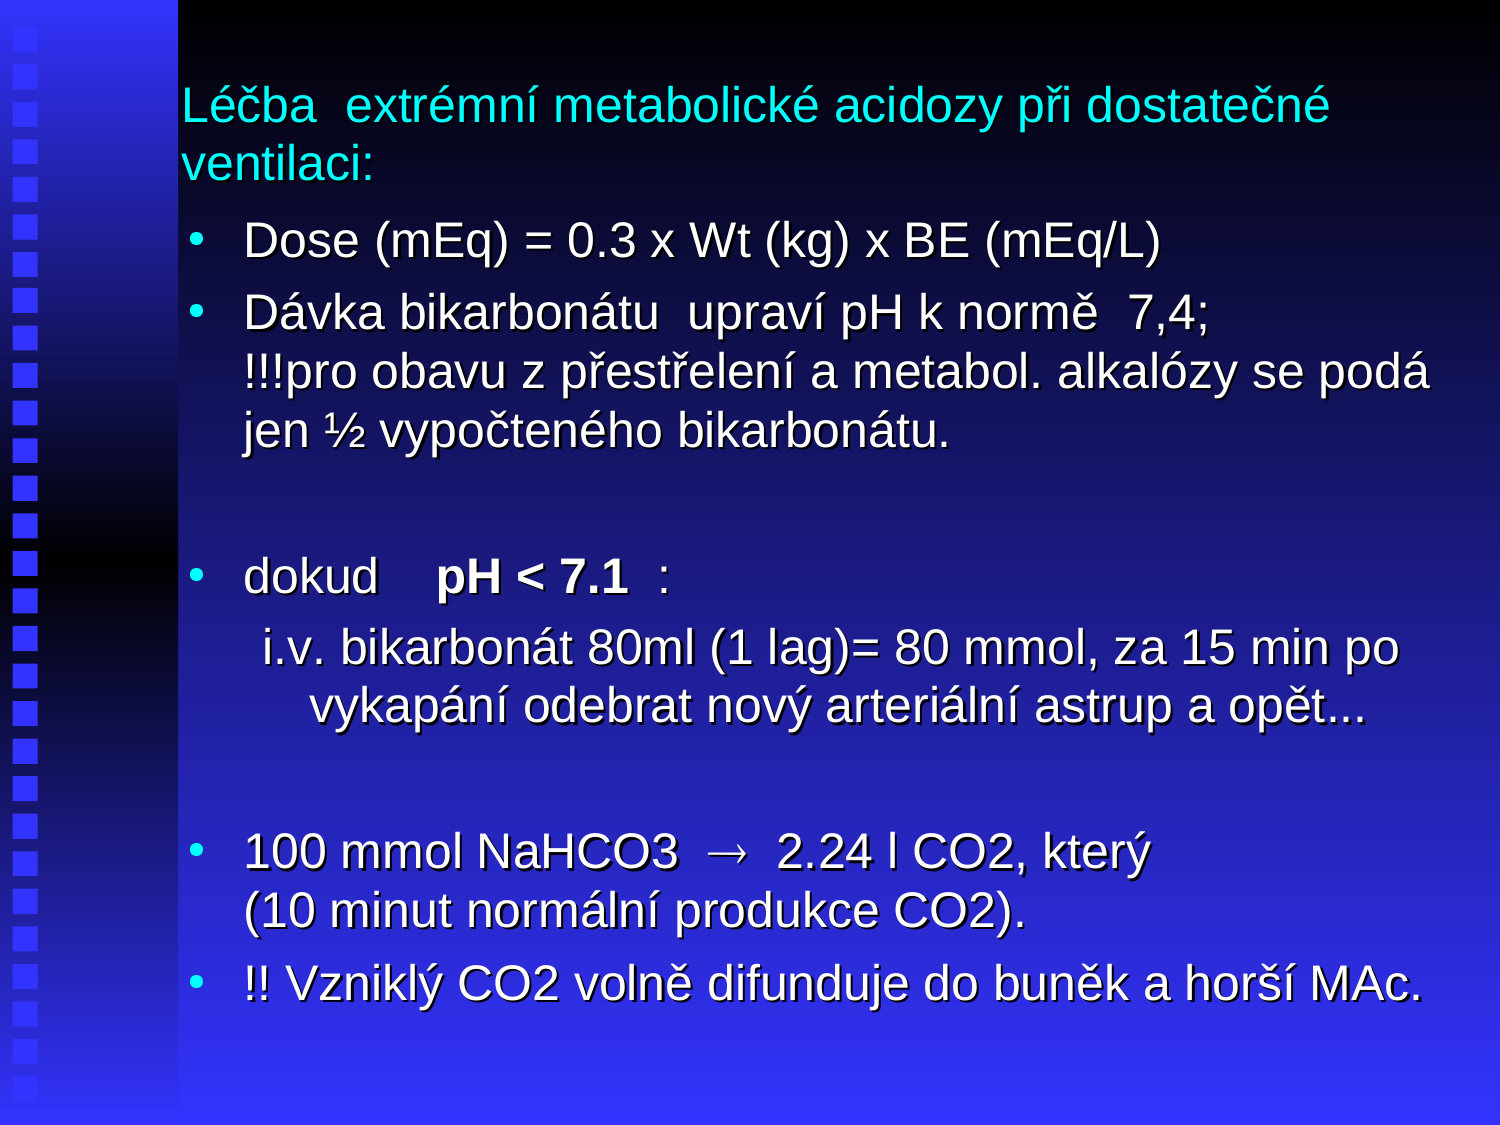

# Léčba extrémní metabolické acidozy při dostatečné ventilaci:
Dose (mEq) = 0.3 x Wt (kg) x BE (mEq/L)
Dávka bikarbonátu upraví pH k normě 7,4;
!!!pro obavu z přestřelení a metabol. alkalózy se podá jen ½ vypočteného bikarbonátu.
dokud pH < 7.1 :
i.v. bikarbonát 80ml (1 lag)= 80 mmol, za 15 min po vykapání odebrat nový arteriální astrup a opět...
100 mmol NaHCO3  2.24 l CO2, který
(10 minut normální produkce CO2).
!! Vzniklý CO2 volně difunduje do buněk a horší MAc.